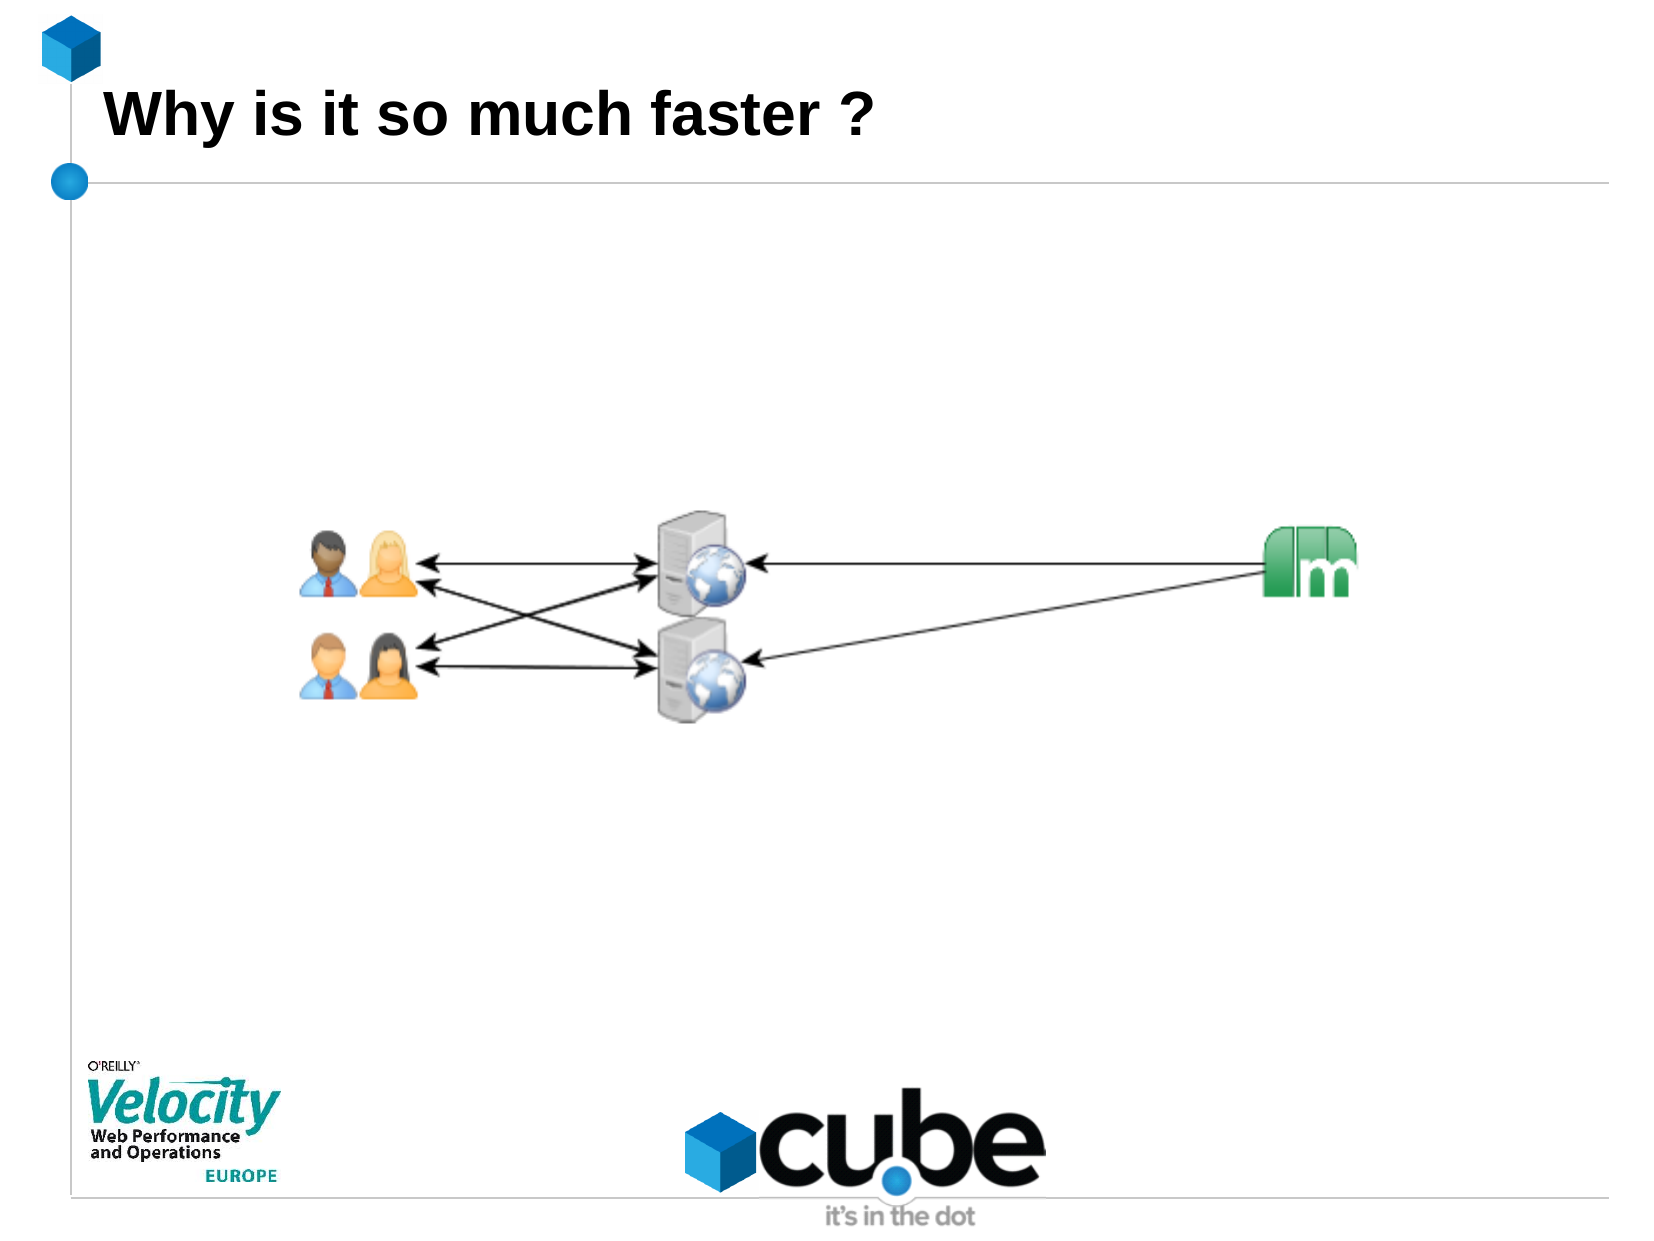

# Why is it so much faster ?